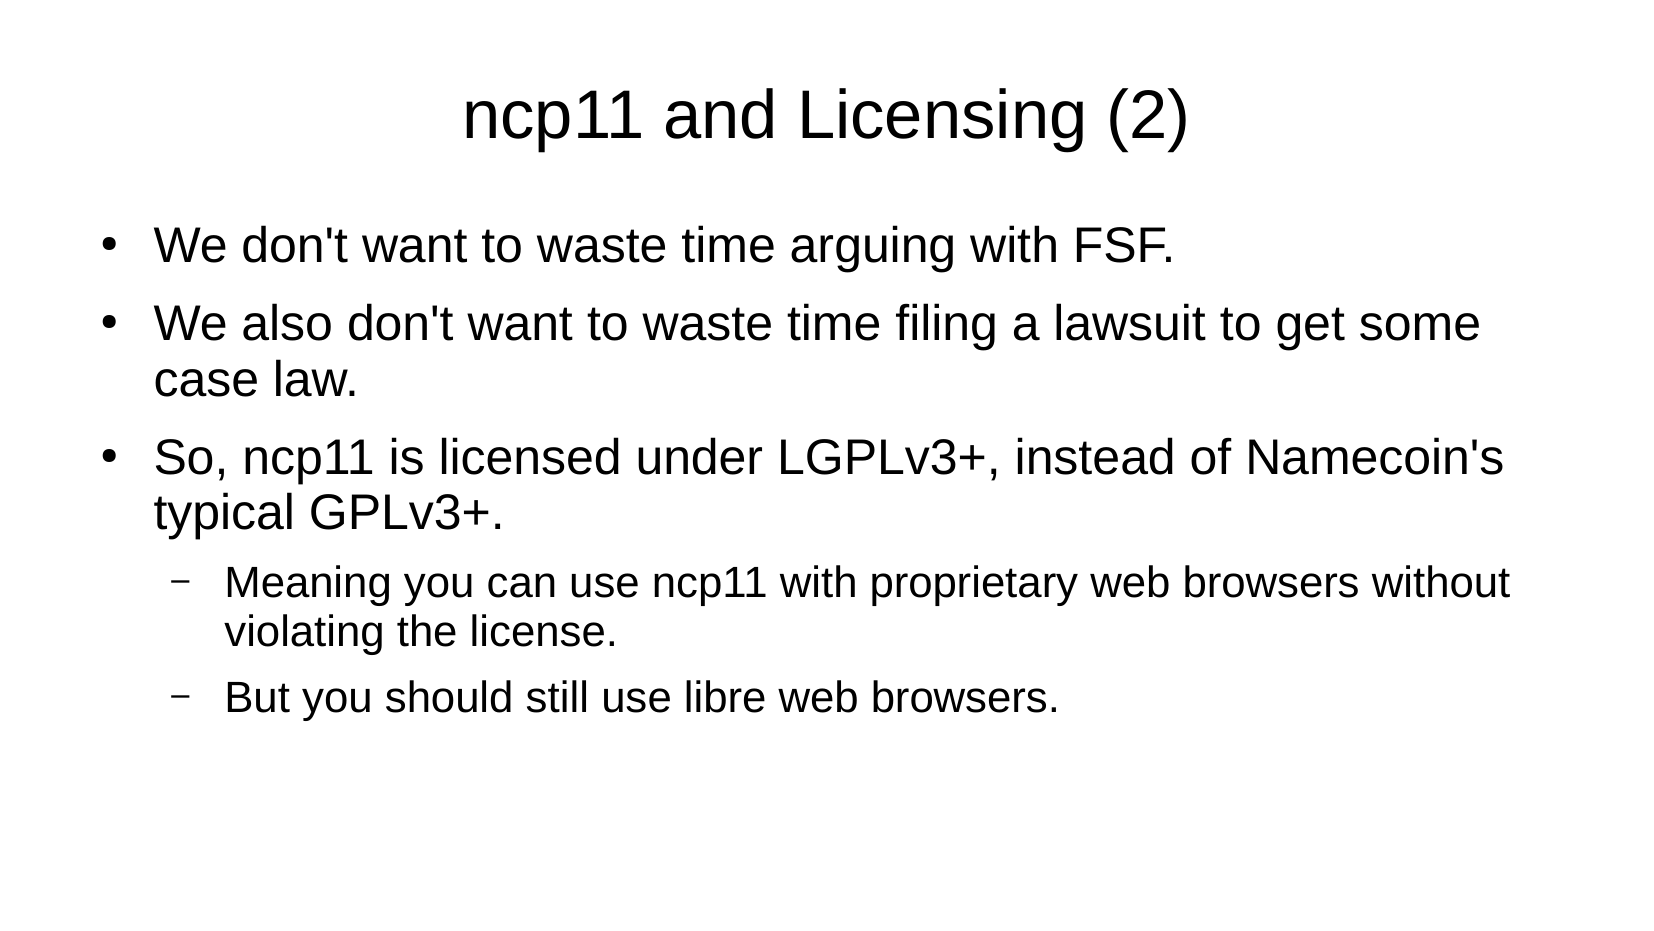

# ncp11 and Licensing (2)
We don't want to waste time arguing with FSF.
We also don't want to waste time filing a lawsuit to get some case law.
So, ncp11 is licensed under LGPLv3+, instead of Namecoin's typical GPLv3+.
Meaning you can use ncp11 with proprietary web browsers without violating the license.
But you should still use libre web browsers.